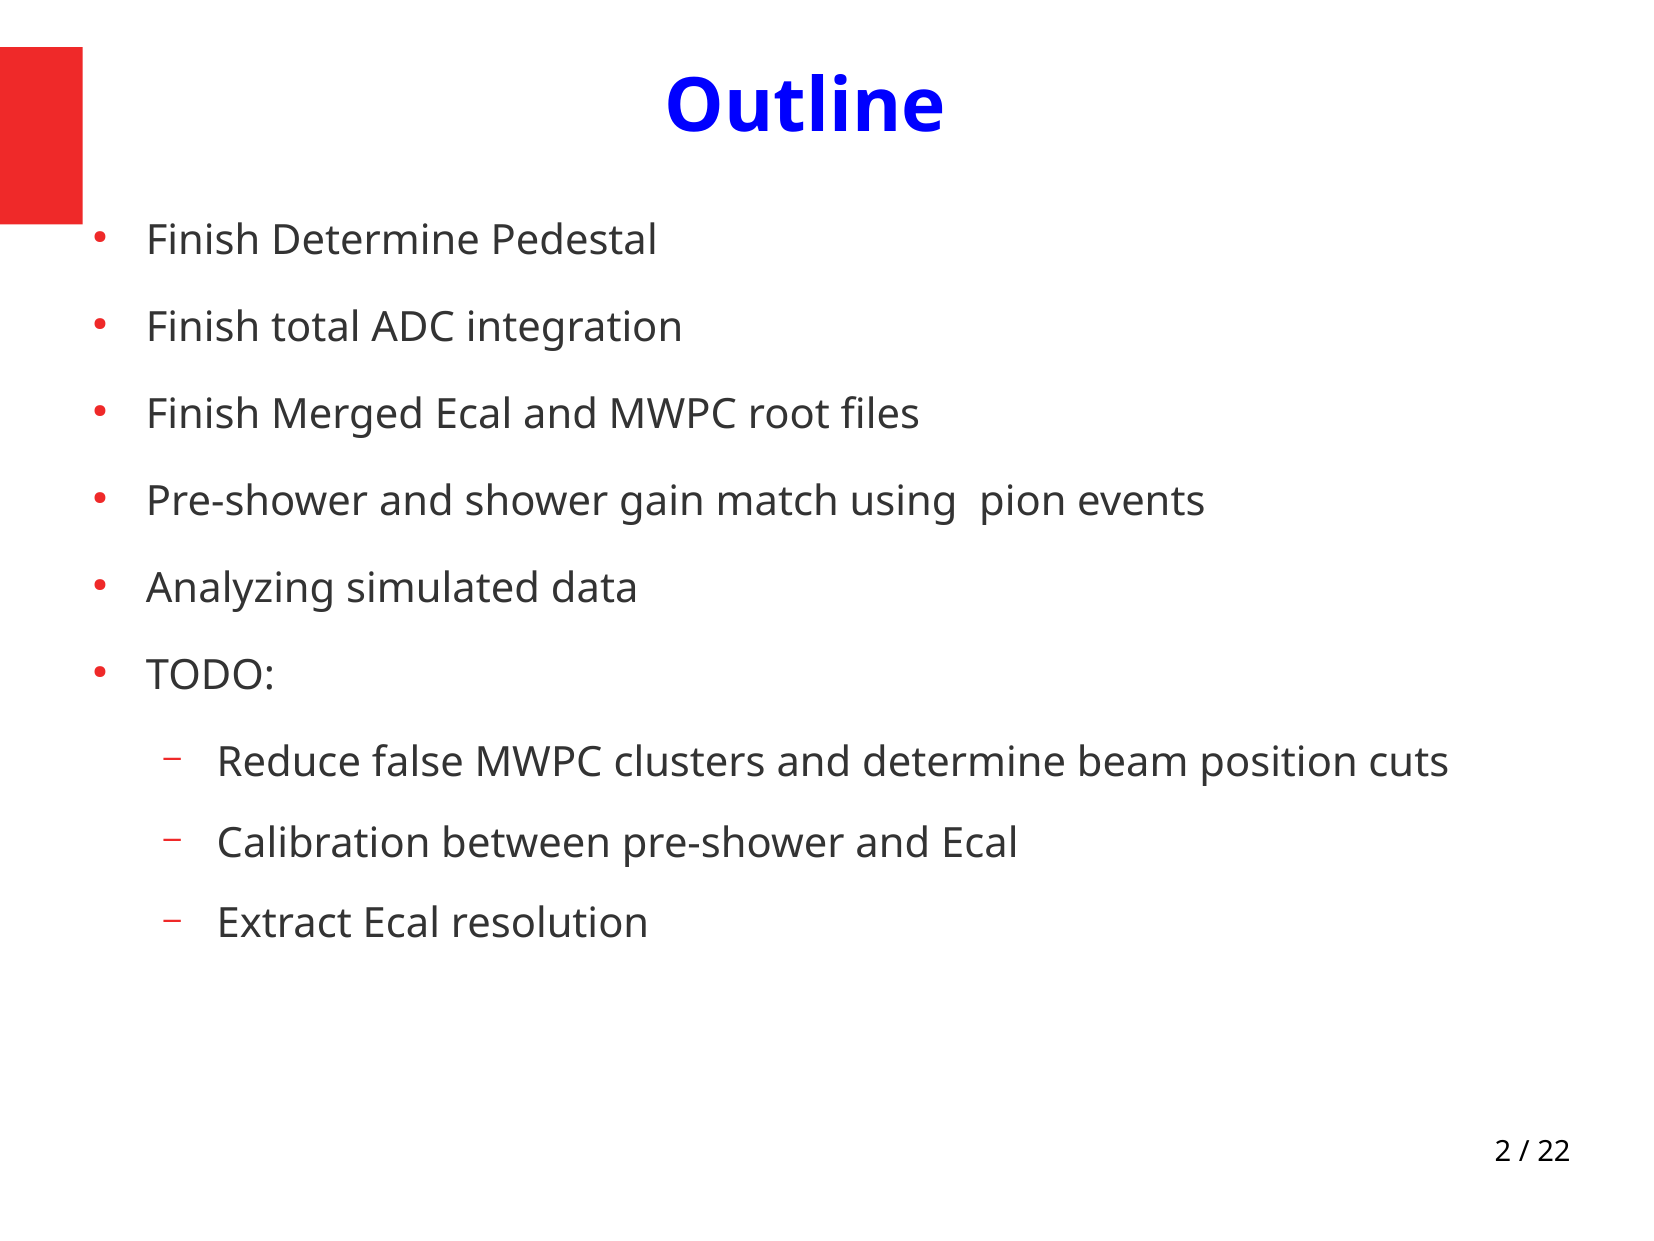

# Outline
Finish Determine Pedestal
Finish total ADC integration
Finish Merged Ecal and MWPC root files
Pre-shower and shower gain match using pion events
Analyzing simulated data
TODO:
Reduce false MWPC clusters and determine beam position cuts
Calibration between pre-shower and Ecal
Extract Ecal resolution
2